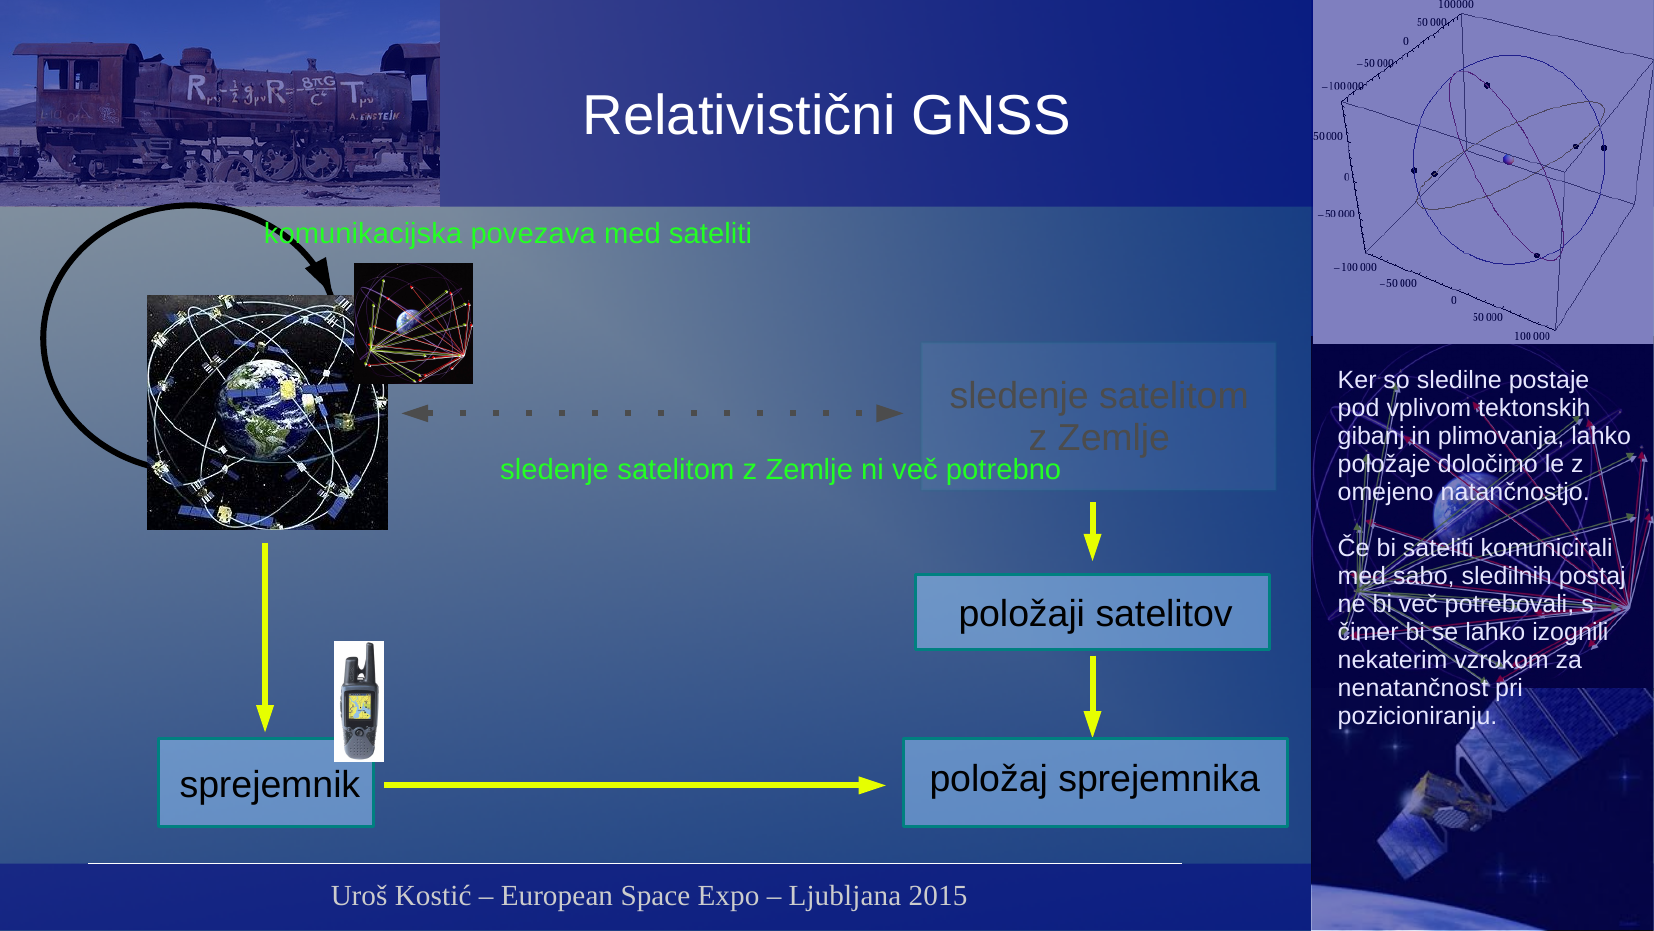

# Relativistični GNSS
komunikacijska povezava med sateliti
sledenje satelitom
z Zemlje
Ker so sledilne postaje pod vplivom tektonskih gibanj in plimovanja, lahko položaje določimo le z omejeno natančnostjo.
Če bi sateliti komunicirali med sabo, sledilnih postaj ne bi več potrebovali, s čimer bi se lahko izognili nekaterim vzrokom za nenatančnost pri pozicioniranju.
sledenje satelitom z Zemlje ni več potrebno
položaji satelitov
sprejemnik
položaj sprejemnika